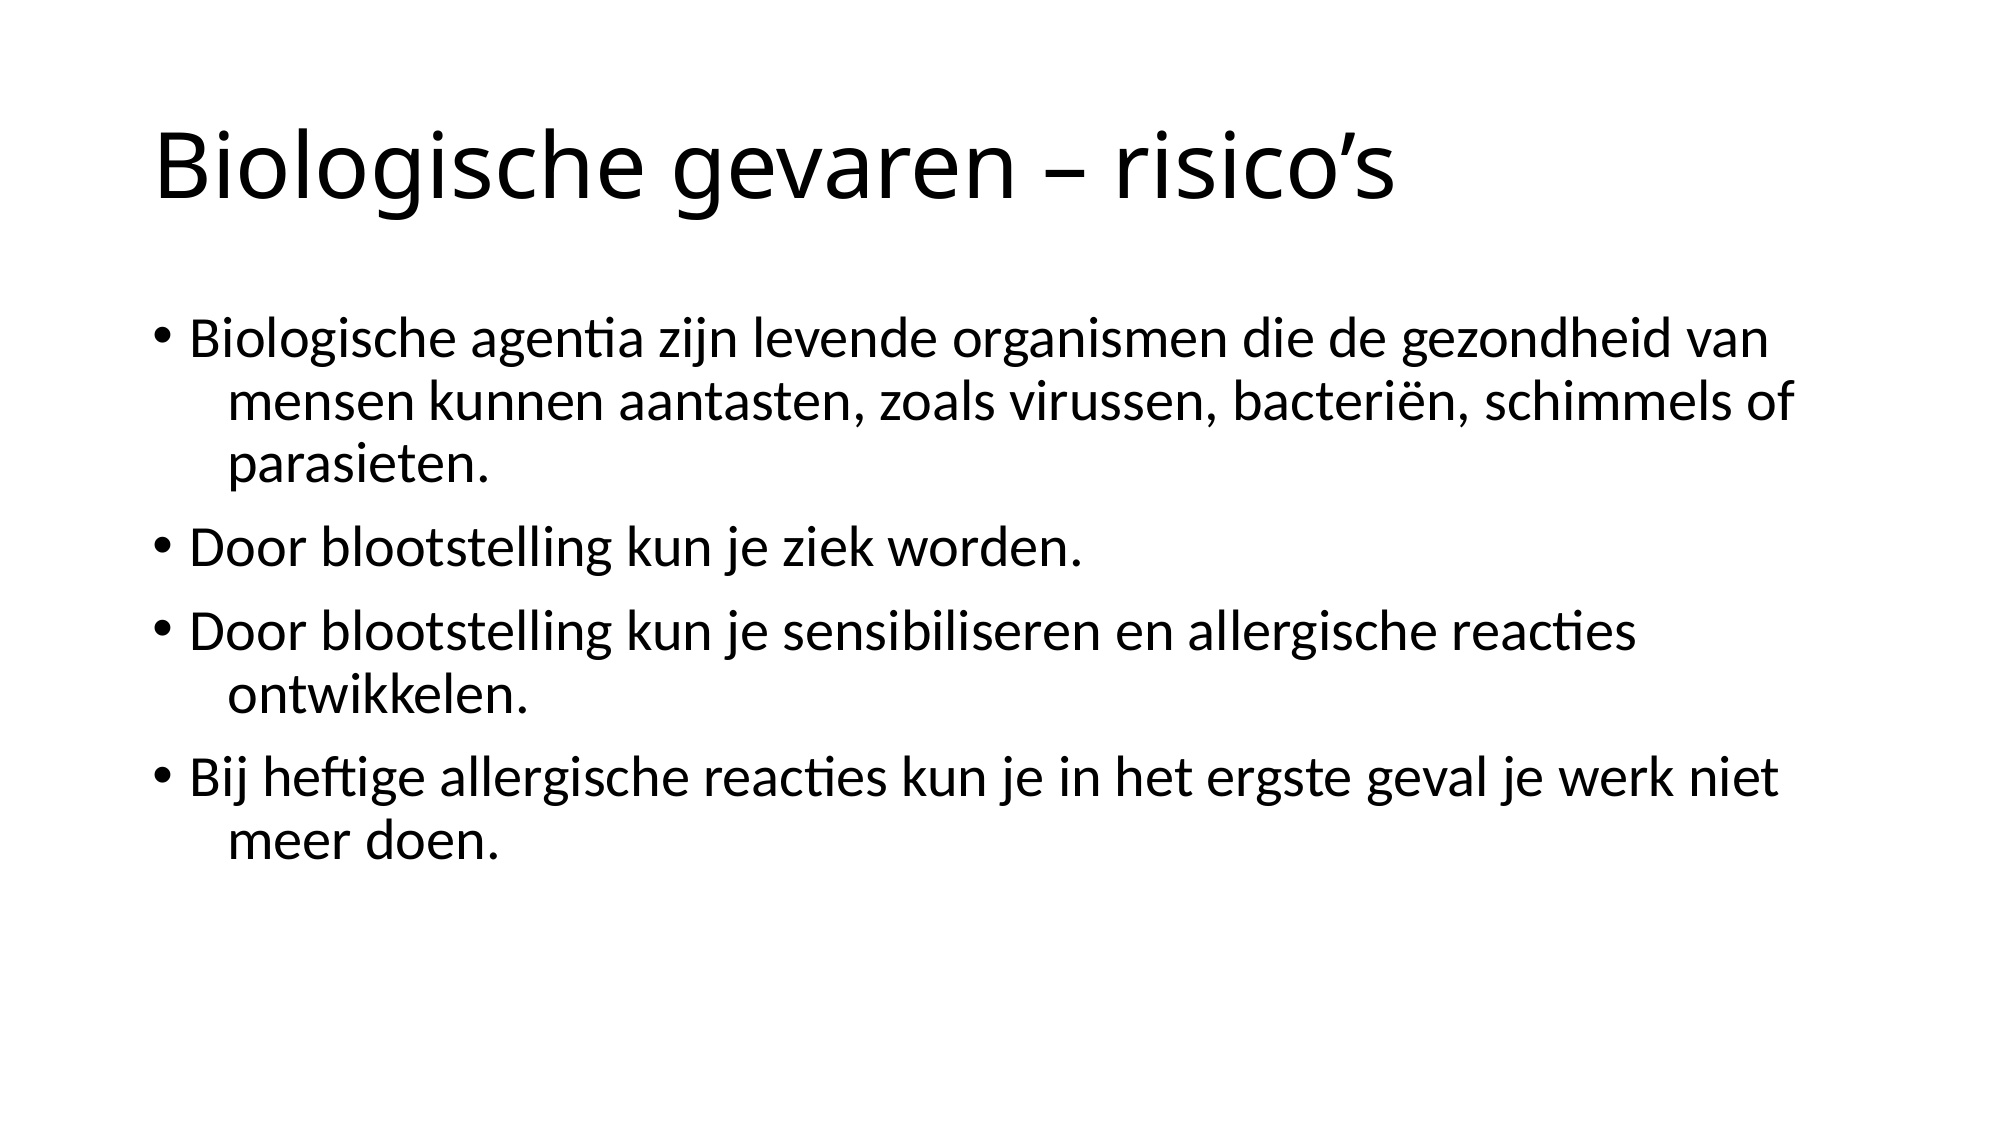

# Biologische gevaren – risico’s
Biologische agentia zijn levende organismen die de gezondheid van mensen kunnen aantasten, zoals virussen, bacteriën, schimmels of parasieten.
Door blootstelling kun je ziek worden.
Door blootstelling kun je sensibiliseren en allergische reacties ontwikkelen.
Bij heftige allergische reacties kun je in het ergste geval je werk niet meer doen.